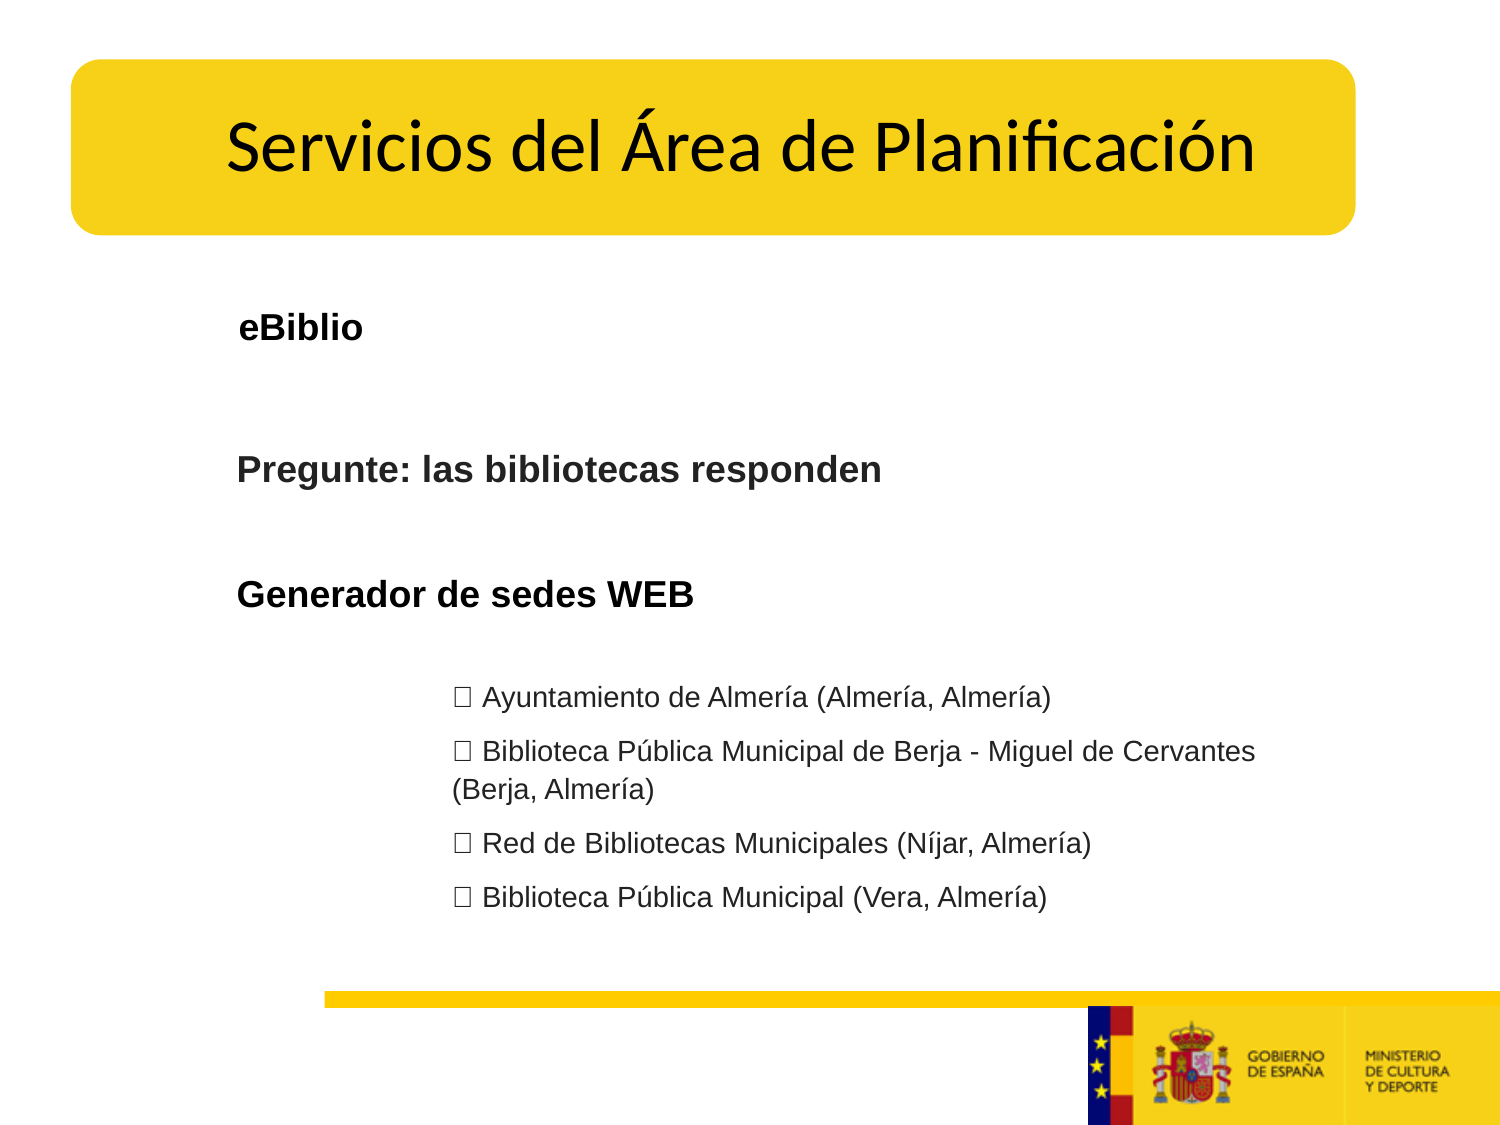

# Servicios del Área de Planificación
 eBiblio
Pregunte: las bibliotecas responden
Generador de sedes WEB
 Ayuntamiento de Almería (Almería, Almería)
 Biblioteca Pública Municipal de Berja - Miguel de Cervantes (Berja, Almería)
 Red de Bibliotecas Municipales (Níjar, Almería)
 Biblioteca Pública Municipal (Vera, Almería)